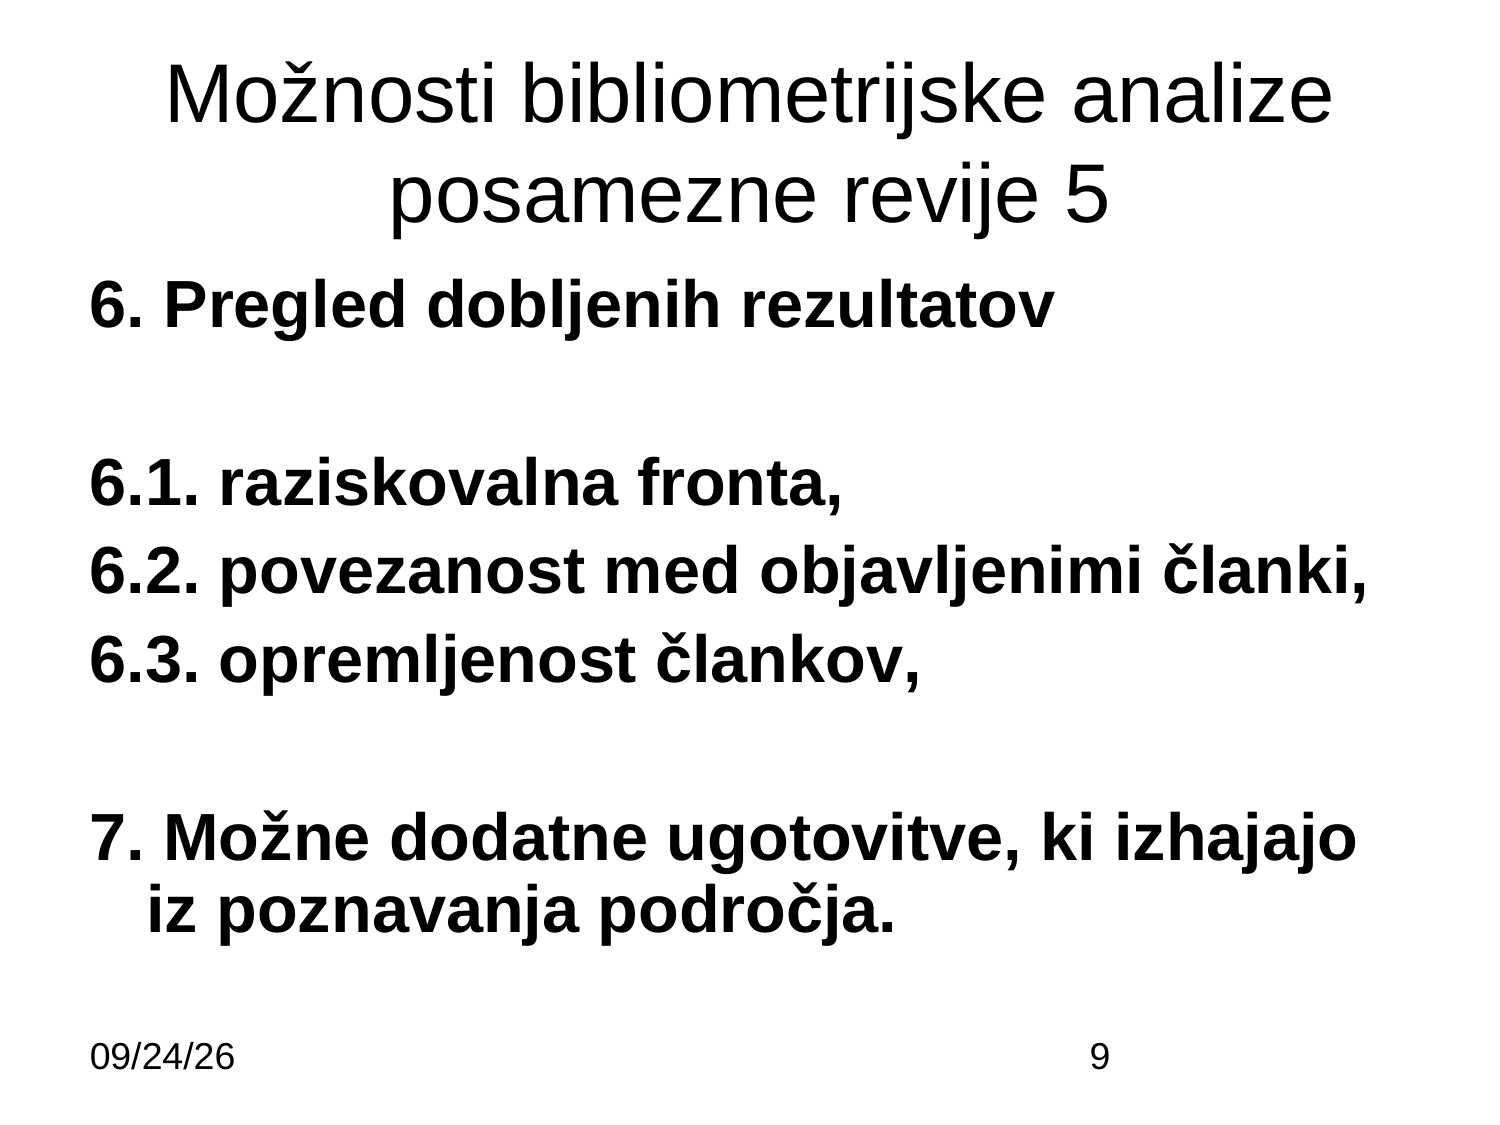

# Možnosti bibliometrijske analize posamezne revije 5
6. Pregled dobljenih rezultatov
6.1. raziskovalna fronta,
6.2. povezanost med objavljenimi članki,
6.3. opremljenost člankov,
7. Možne dodatne ugotovitve, ki izhajajo iz poznavanja področja.
9